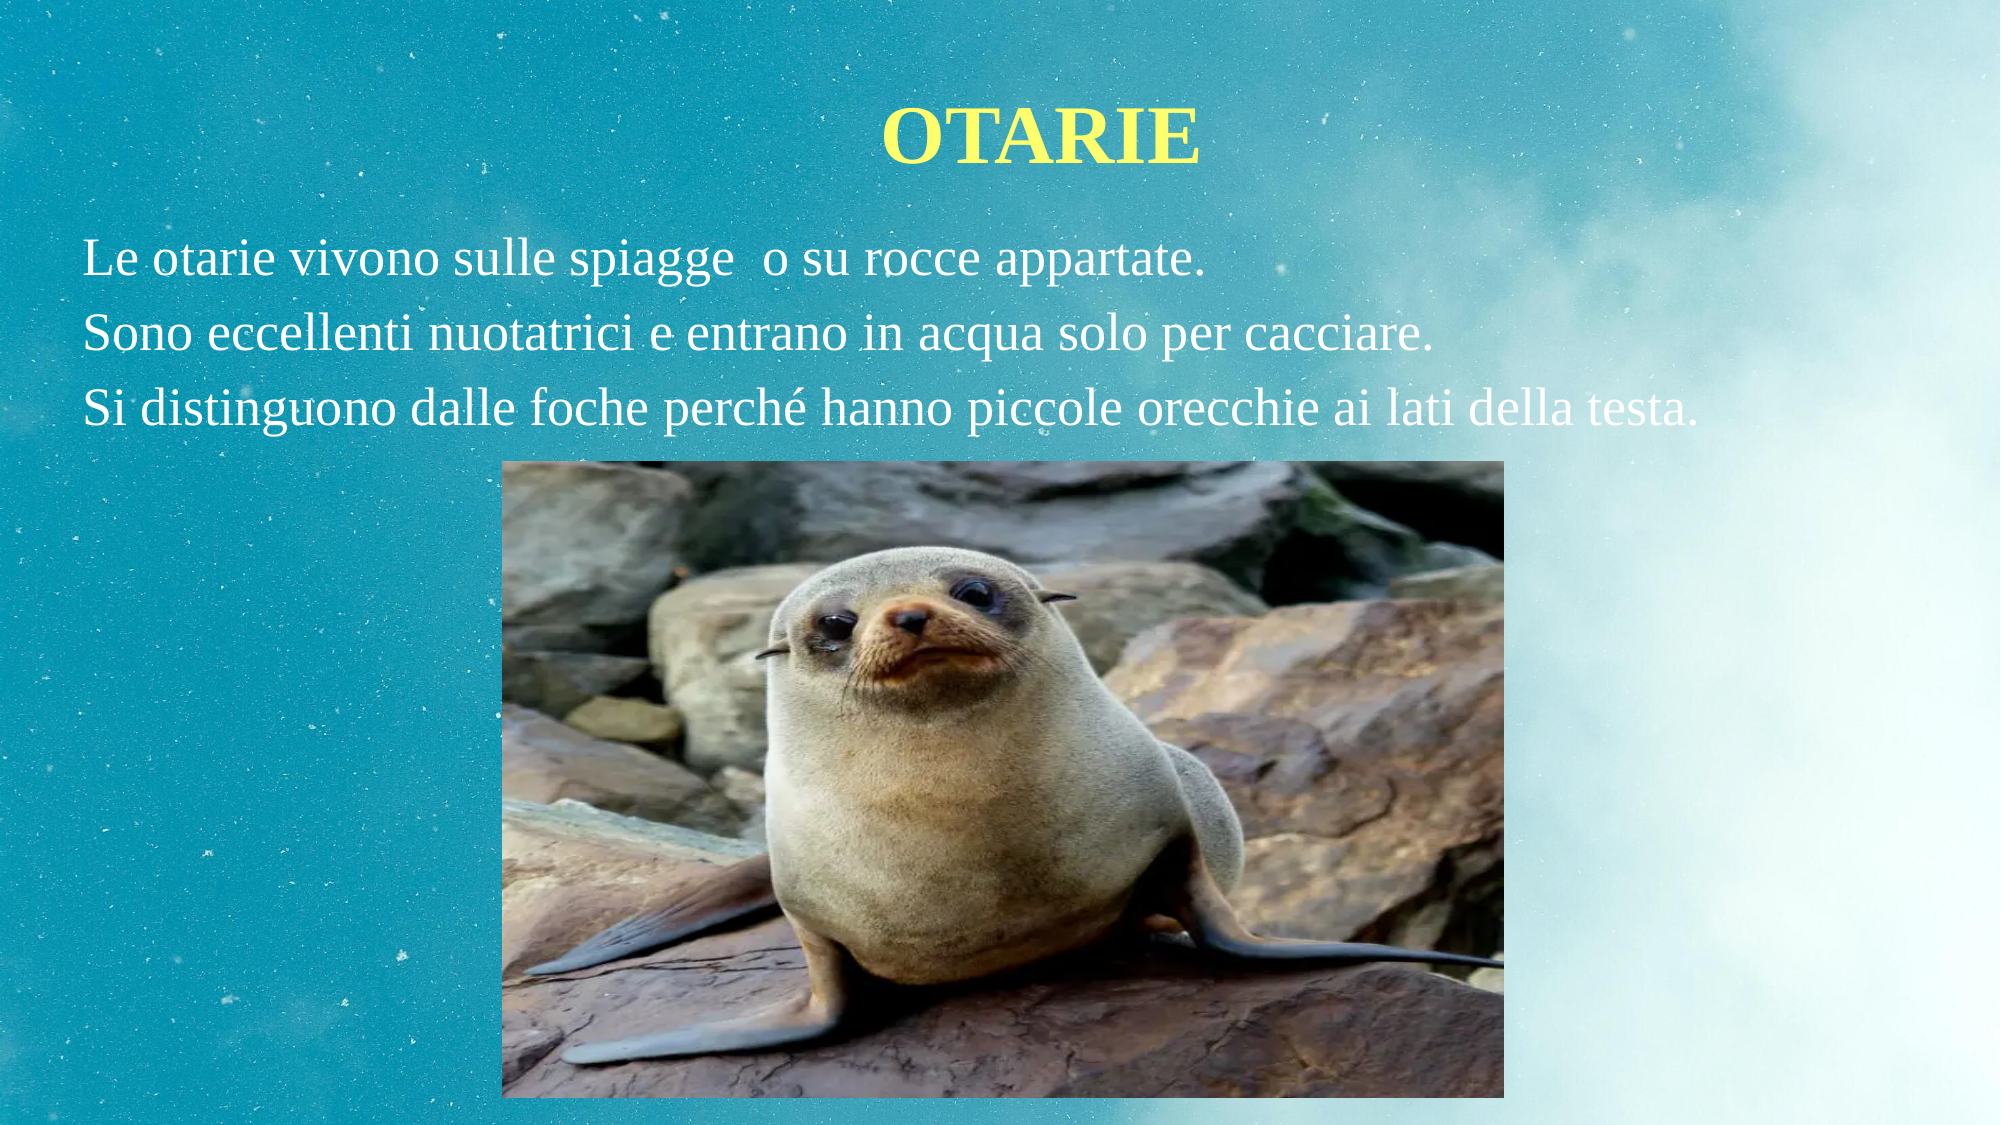

# OTARIE
Le otarie vivono sulle spiagge o su rocce appartate.
Sono eccellenti nuotatrici e entrano in acqua solo per cacciare.
Si distinguono dalle foche perché hanno piccole orecchie ai lati della testa.